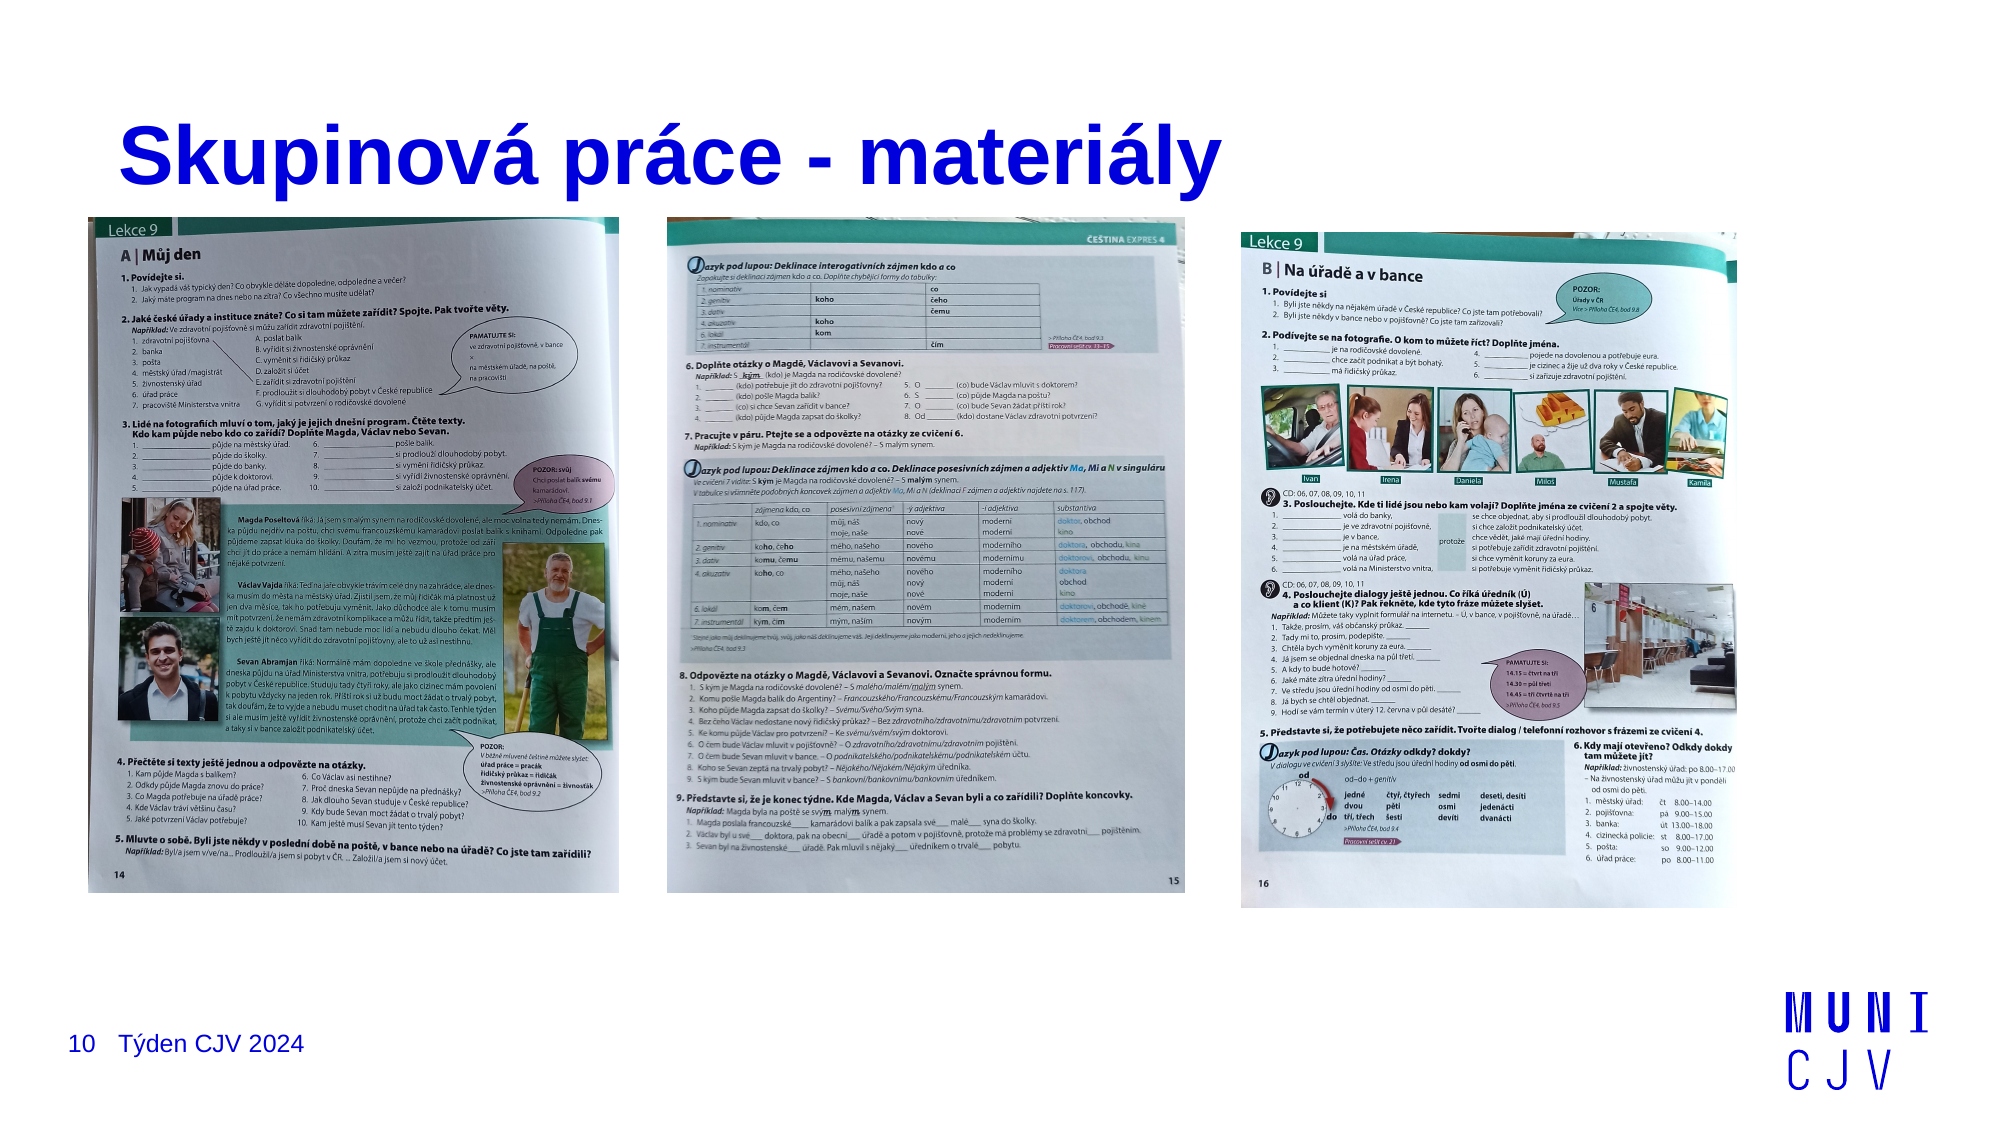

# Skupinová práce - materiály
Týden CJV 2024